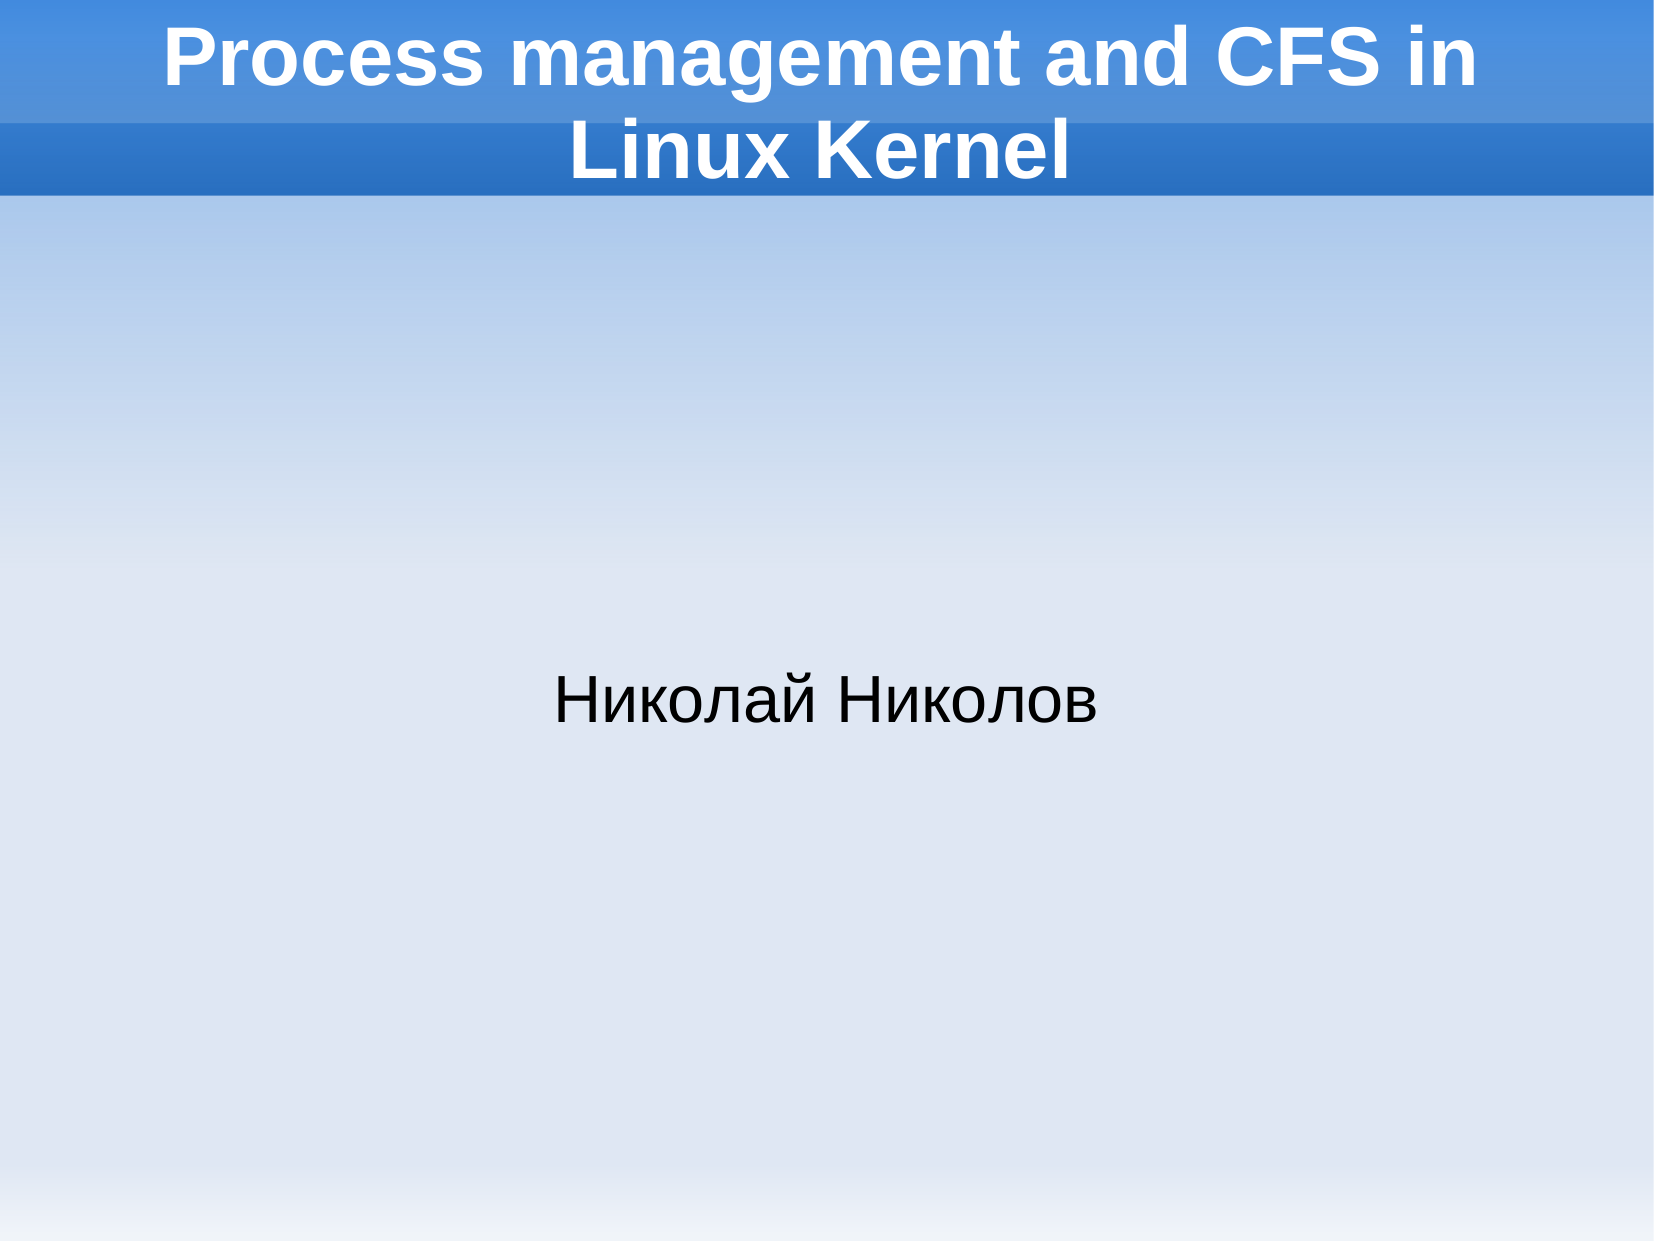

# Process management and CFS in Linux Kernel
Николай Николов